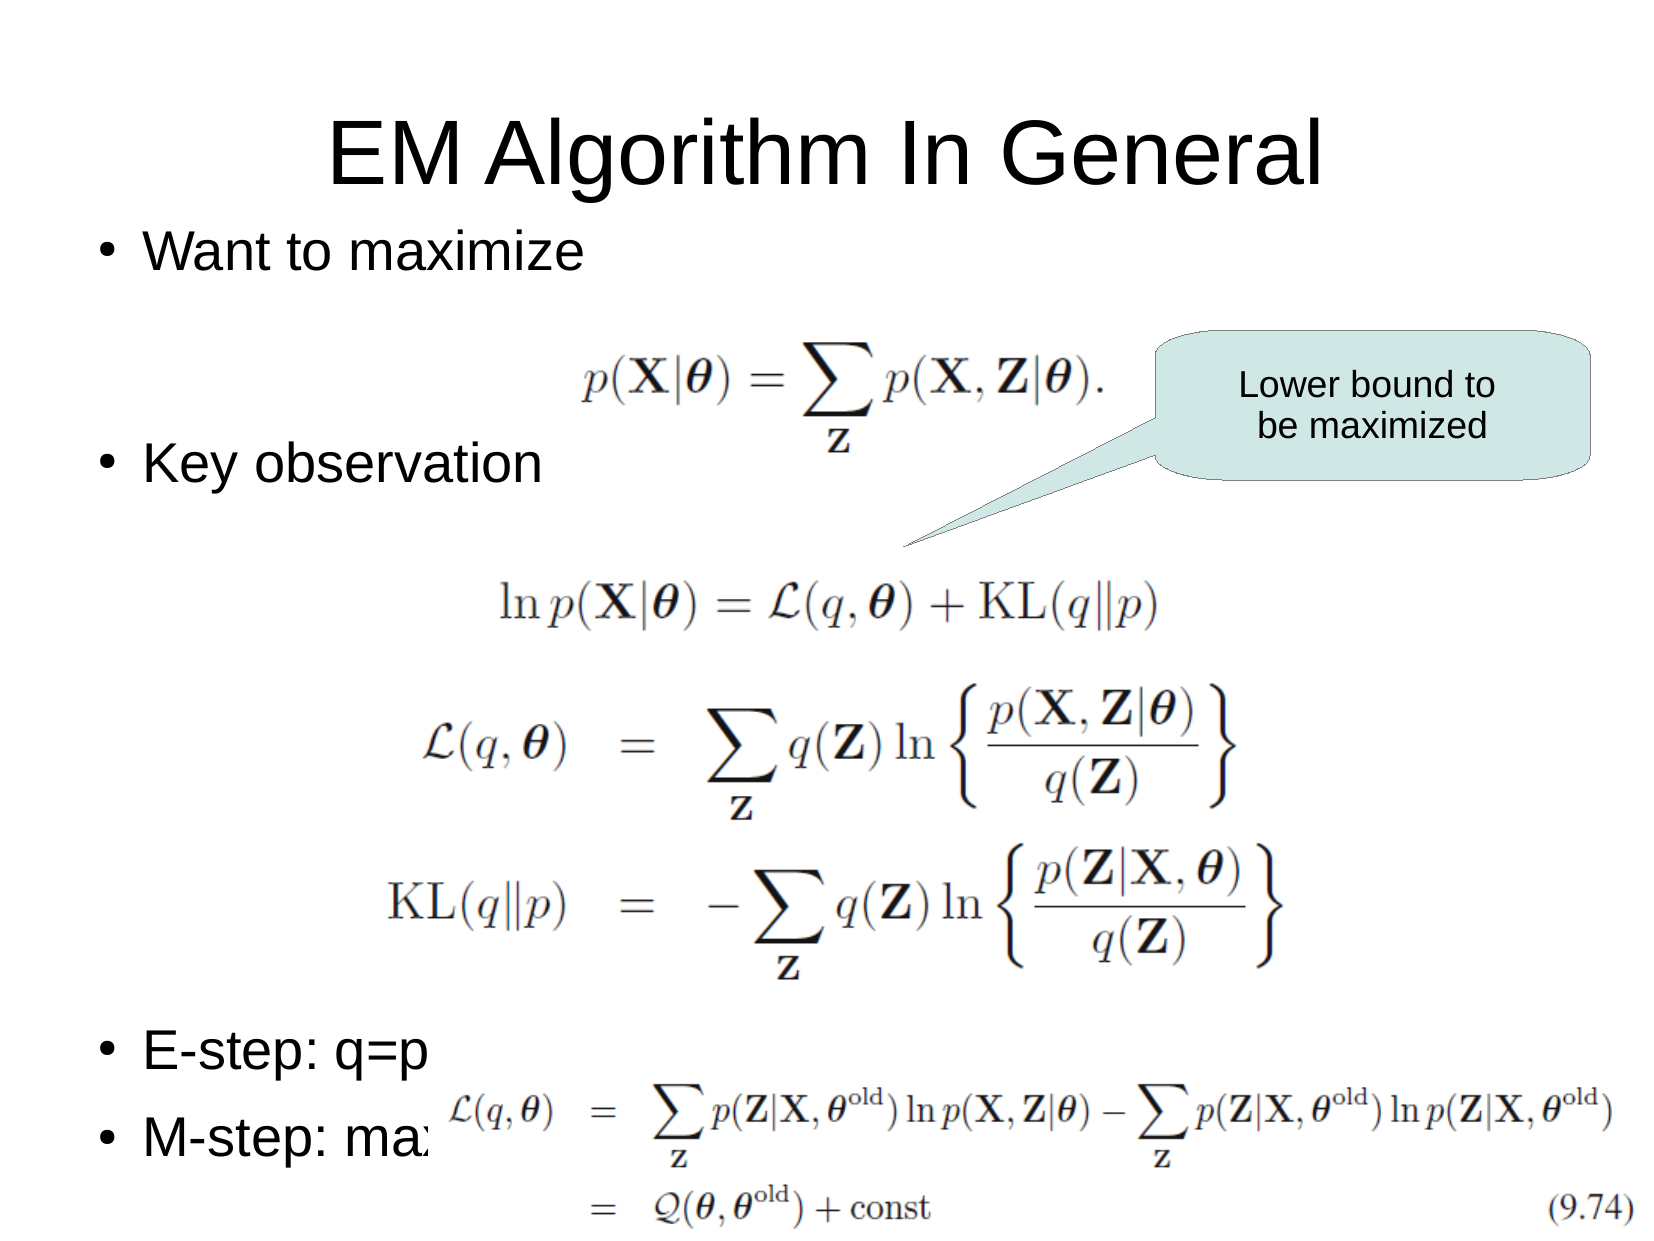

# EM Algorithm In General
Want to maximize
Key observation
E-step: q=p
M-step: maximize lower bound with respect to q
Lower bound to
be maximized